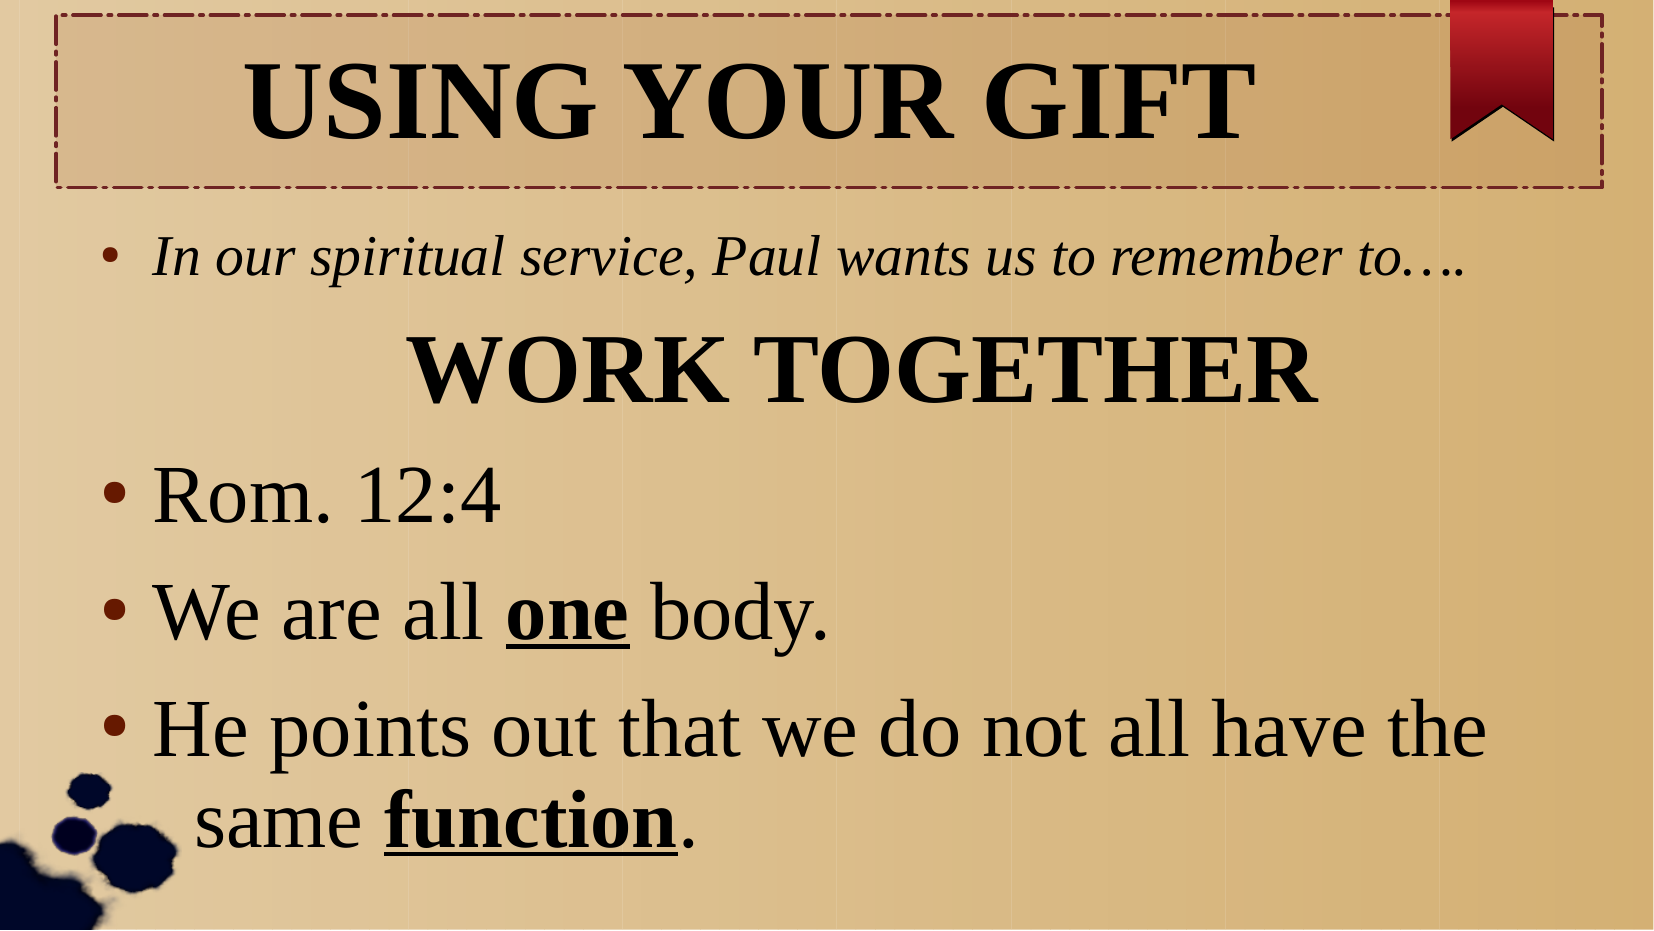

# USING YOUR GIFT
In our spiritual service, Paul wants us to remember to….
WORK TOGETHER
Rom. 12:4
We are all one body.
He points out that we do not all have the same function.